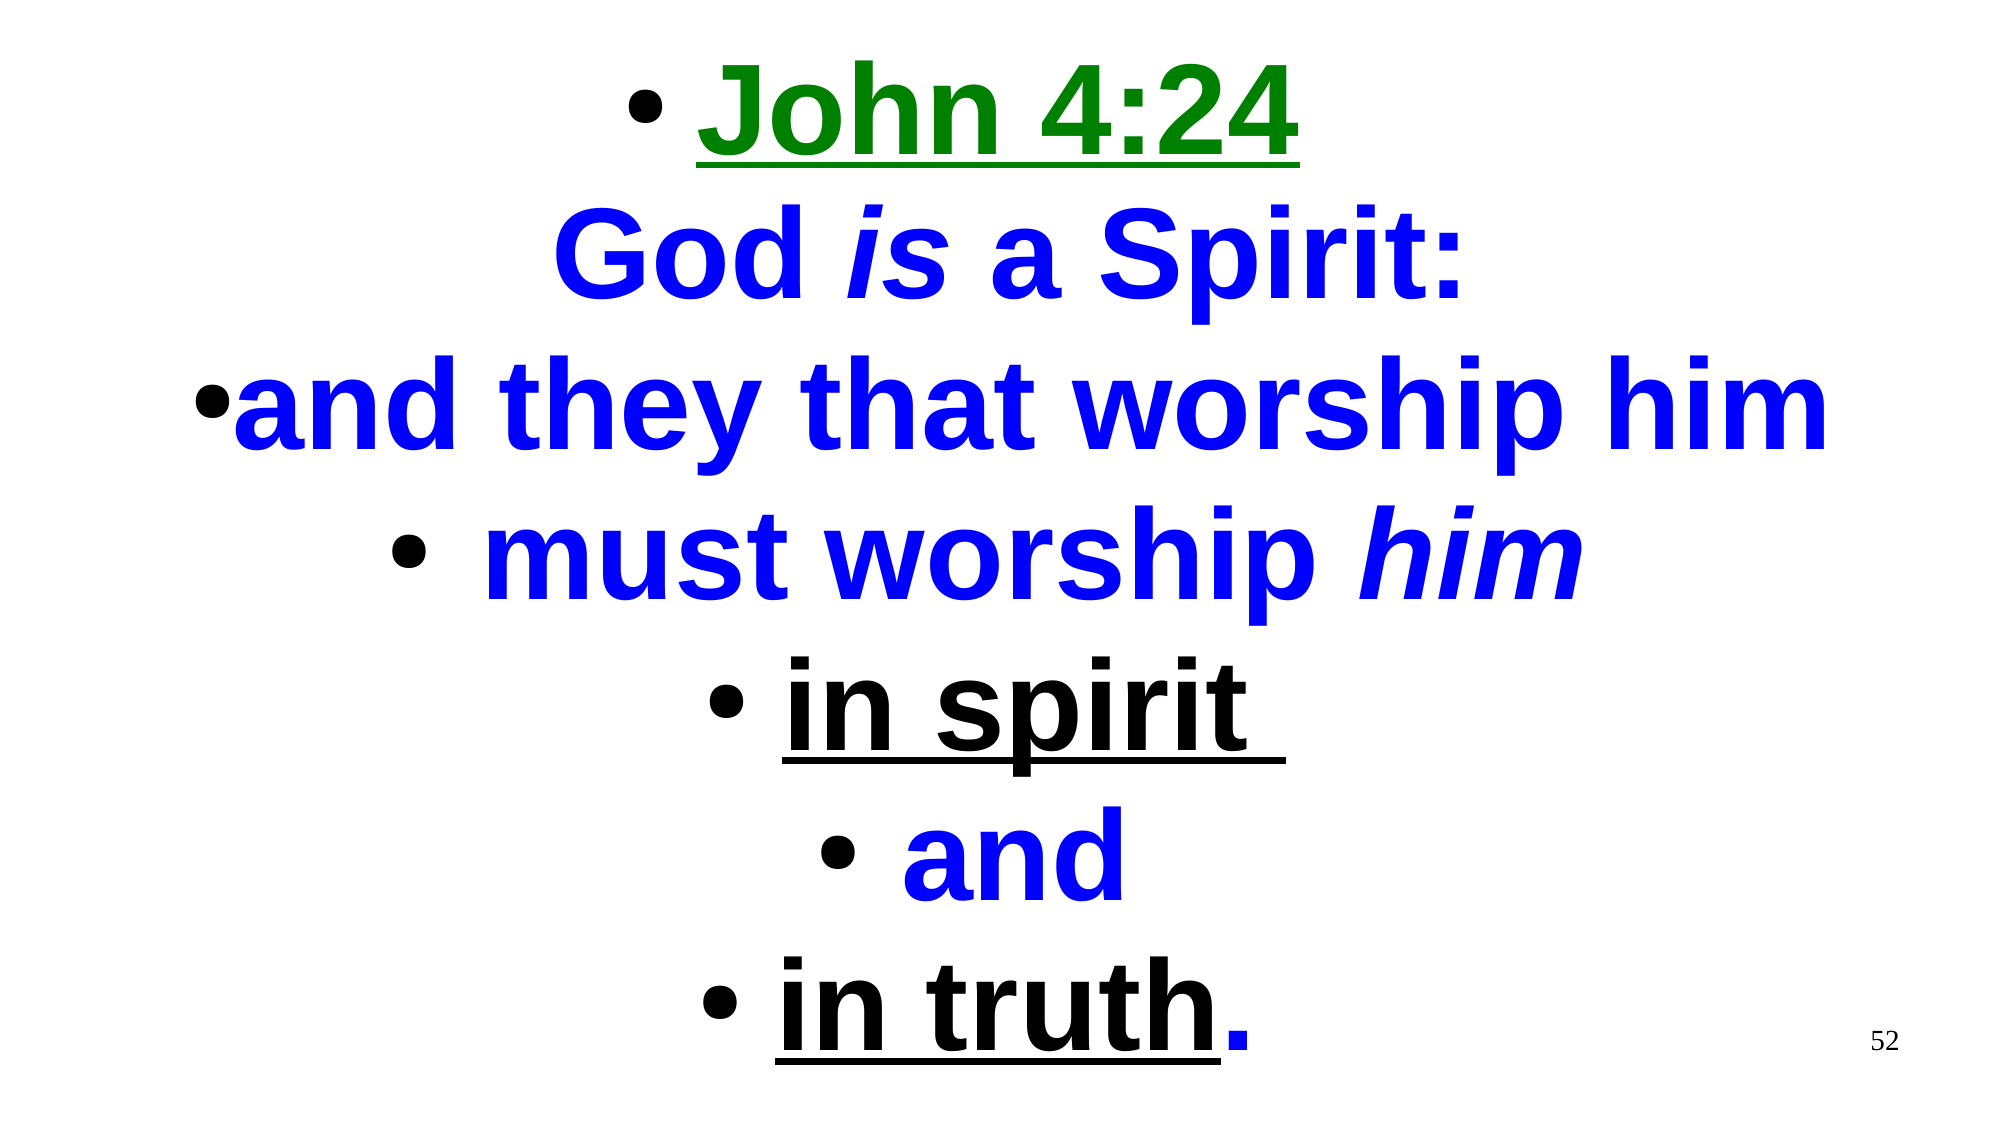

# John 4:24  God is a Spirit:
and they that worship him
 must worship him
in spirit
and
in truth.
52